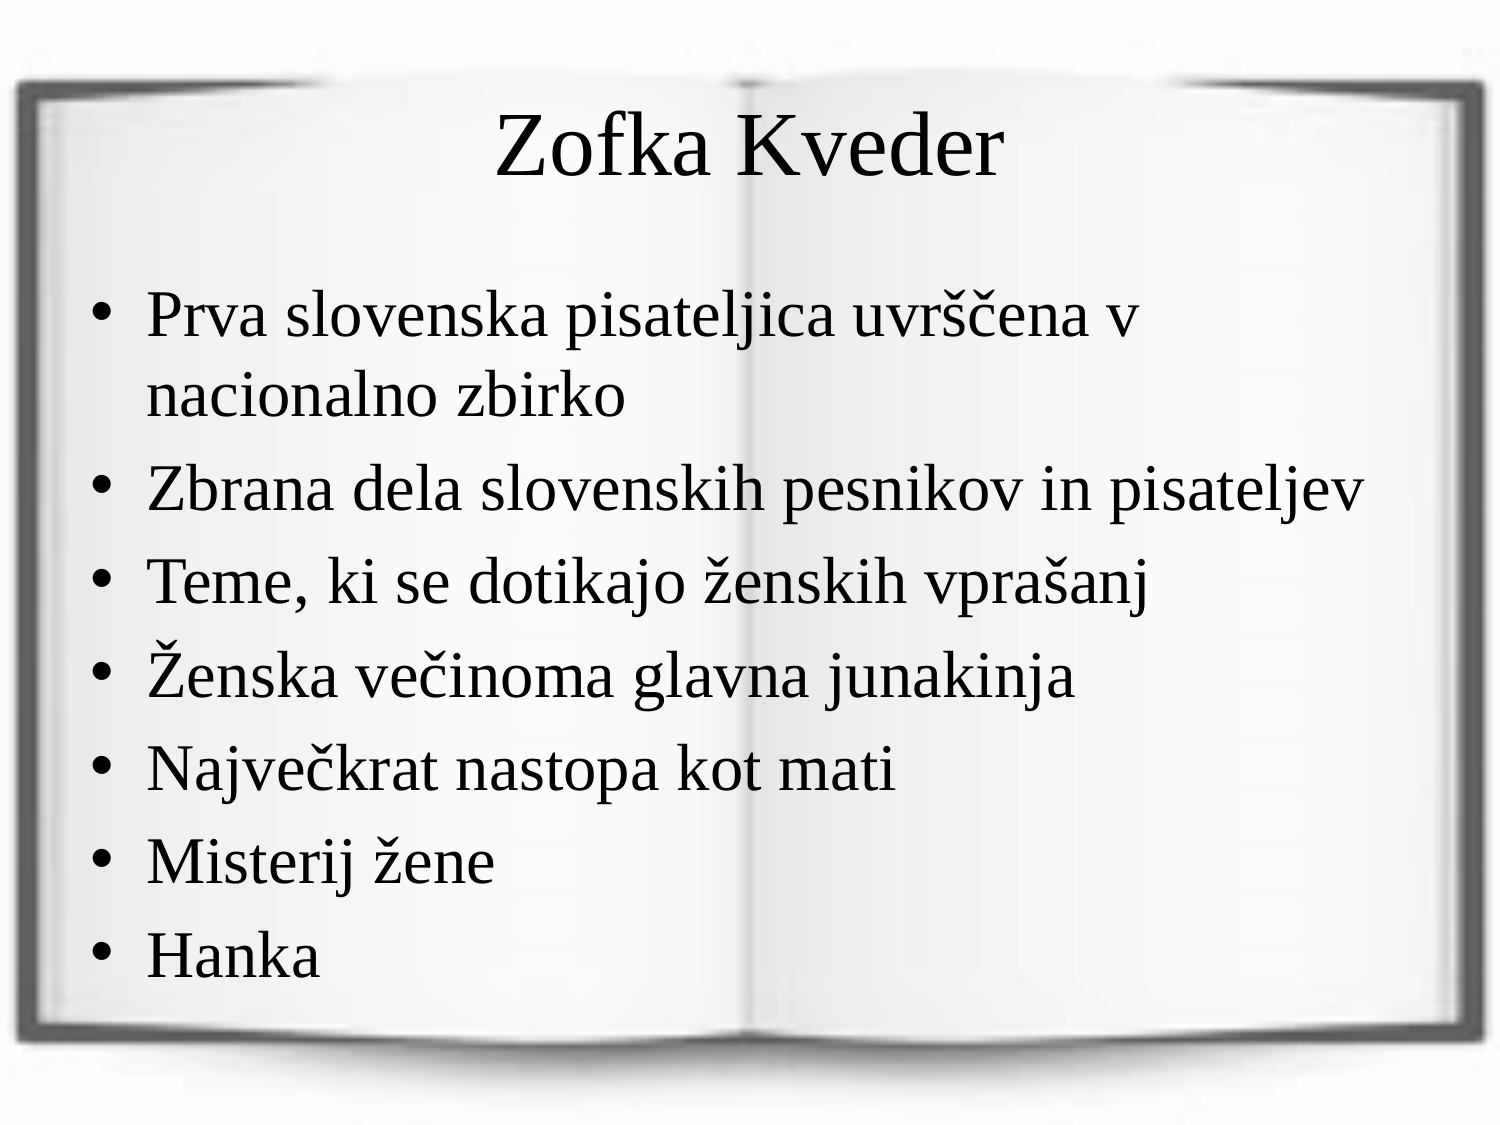

# Zofka Kveder
Prva slovenska pisateljica uvrščena v nacionalno zbirko
Zbrana dela slovenskih pesnikov in pisateljev
Teme, ki se dotikajo ženskih vprašanj
Ženska večinoma glavna junakinja
Največkrat nastopa kot mati
Misterij žene
Hanka